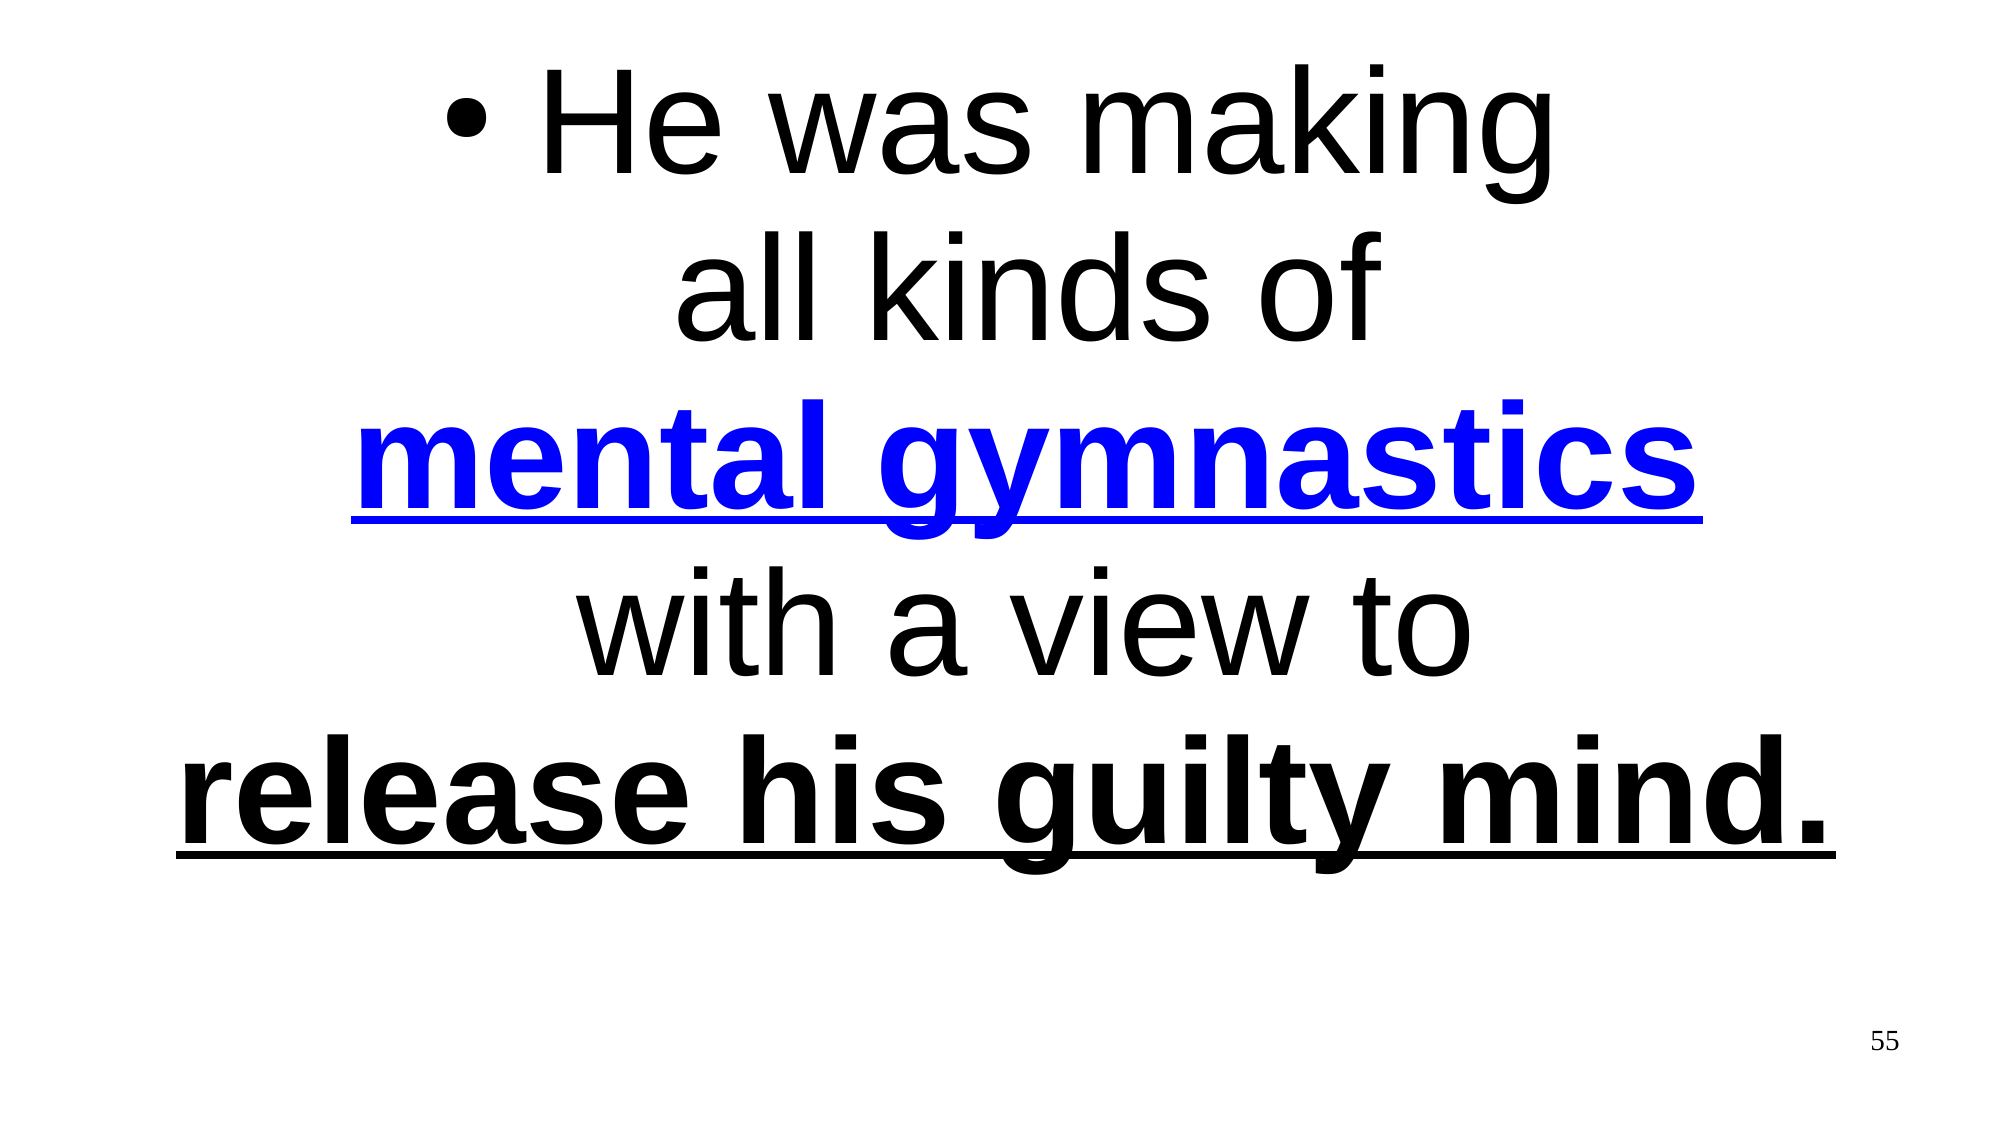

# He was making all kinds of mental gymnastics with a view to release his guilty mind.
55